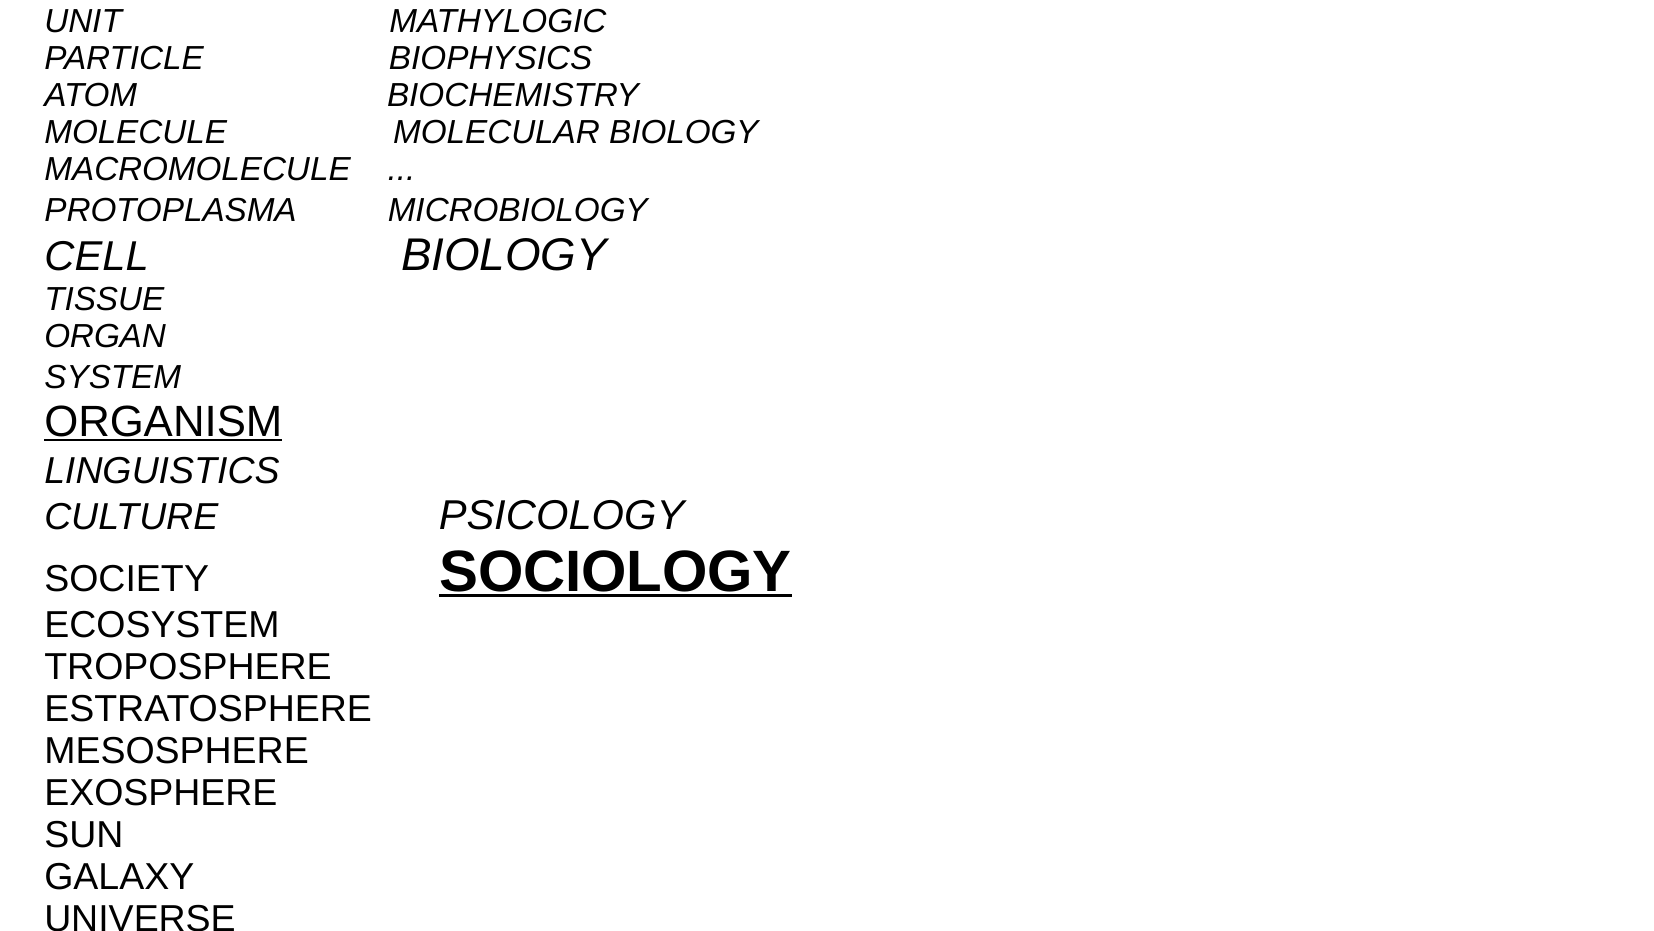

UNIT MATHYLOGIC
PARTICLE BIOPHYSICS
ATOM BIOCHEMISTRY
MOLECULE MOLECULAR BIOLOGY
MACROMOLECULE ...
PROTOPLASMA MICROBIOLOGY
CELL BIOLOGY
TISSUE
ORGAN
SYSTEM
ORGANISM
LINGUISTICS
CULTURE PSICOLOGY
SOCIETY SOCIOLOGY
ECOSYSTEM
TROPOSPHERE
ESTRATOSPHERE
MESOSPHERE
EXOSPHERE
SUN
GALAXY
UNIVERSE